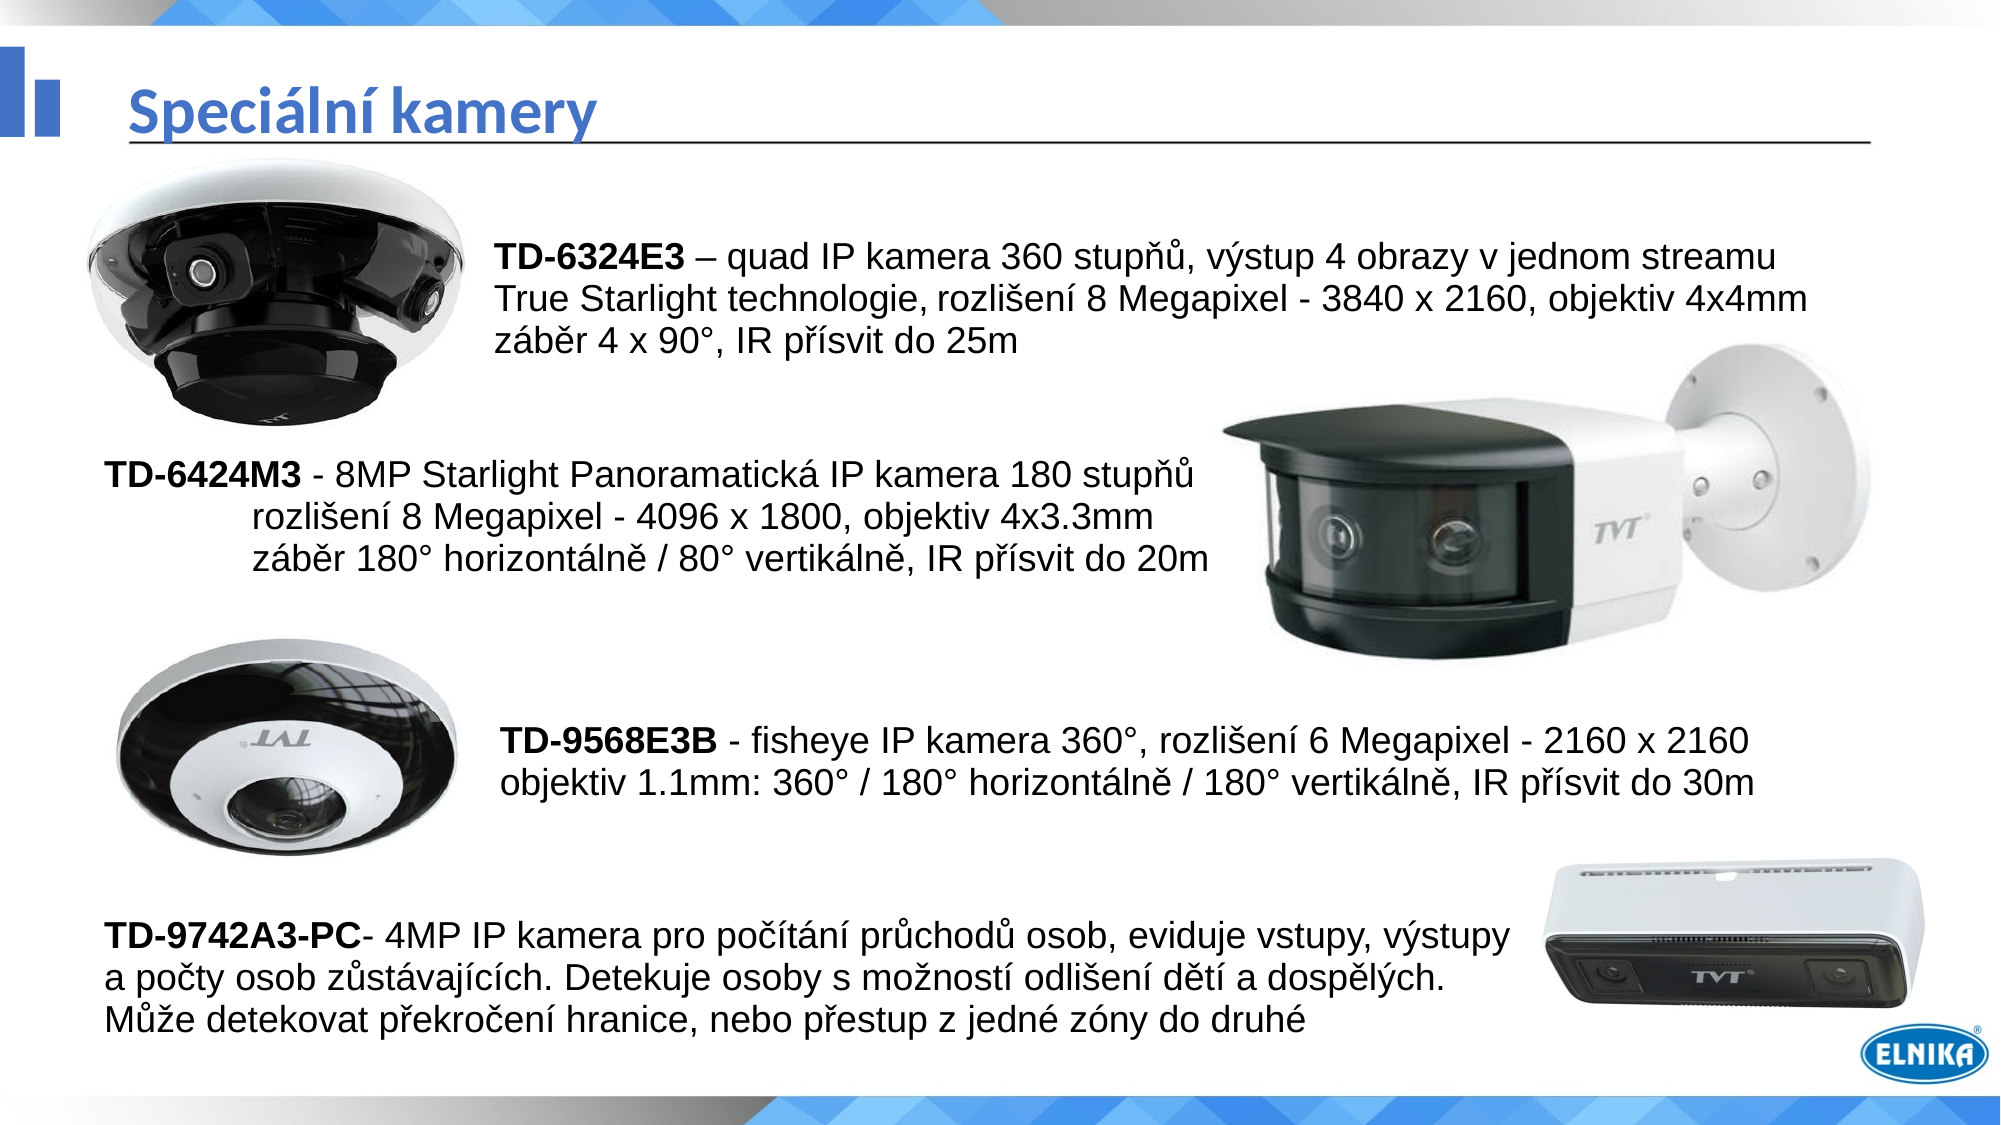

Speciální kamery
TD-6324E3 – quad IP kamera 360 stupňů, výstup 4 obrazy v jednom streamu		True Starlight technologie,	rozlišení 8 Megapixel - 3840 x 2160, objektiv 4x4mm		záběr 4 x 90°, IR přísvit do 25m
TD-6424M3 - 8MP Starlight Panoramatická IP kamera 180 stupňů				rozlišení 8 Megapixel - 4096 x 1800, objektiv 4x3.3mm				záběr 180° horizontálně / 80° vertikálně, IR přísvit do 20m
TD-9568E3B - fisheye IP kamera 360°, rozlišení 6 Megapixel - 2160 x 2160 objektiv 1.1mm: 360° / 180° horizontálně / 180° vertikálně, IR přísvit do 30m
TD-9742A3-PC- 4MP IP kamera pro počítání průchodů osob, eviduje vstupy, výstupy a počty osob zůstávajících. Detekuje osoby s možností odlišení dětí a dospělých. Může detekovat překročení hranice, nebo přestup z jedné zóny do druhé